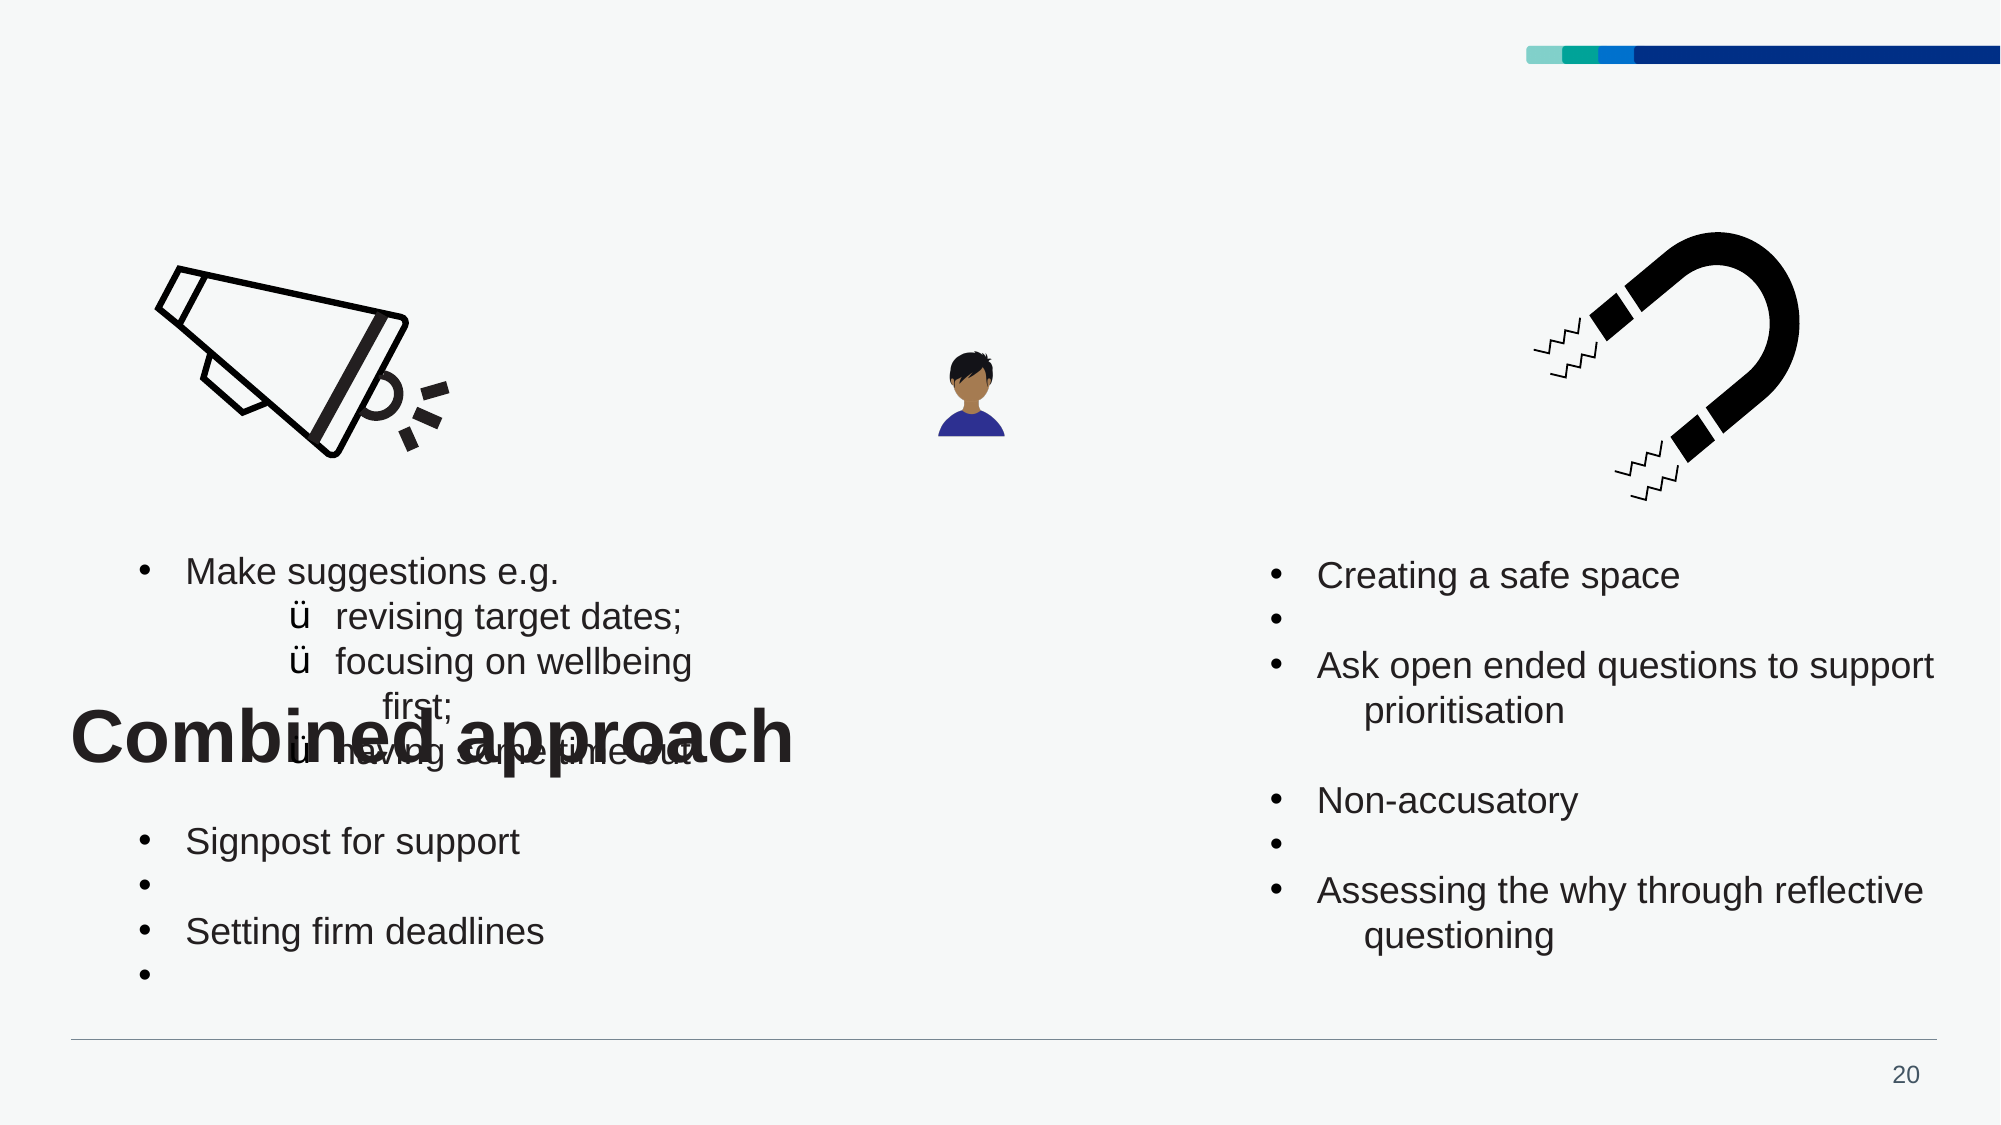

# Combined approach
Make suggestions e.g.
revising target dates;
focusing on wellbeing first;
having some time out
Signpost for support
Setting firm deadlines
Creating a safe space
Ask open ended questions to support prioritisation
Non-accusatory
Assessing the why through reflective questioning